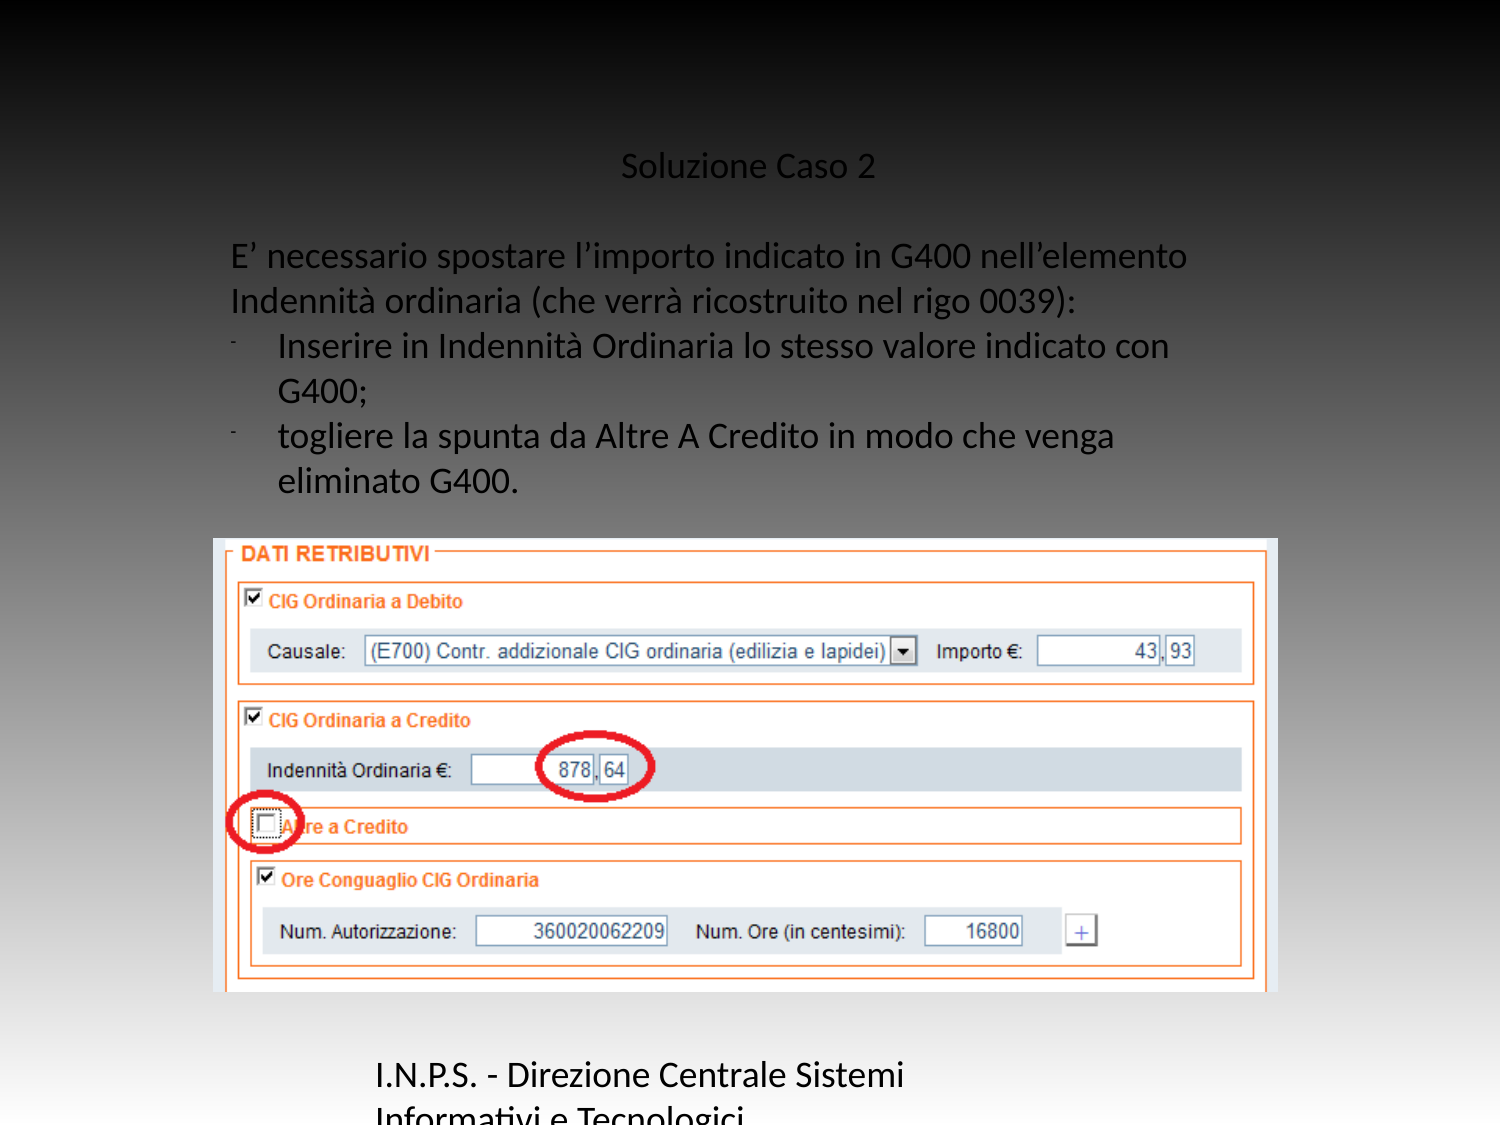

Soluzione Caso 2
E’ necessario spostare l’importo indicato in G400 nell’elemento Indennità ordinaria (che verrà ricostruito nel rigo 0039):
Inserire in Indennità Ordinaria lo stesso valore indicato con G400;
togliere la spunta da Altre A Credito in modo che venga eliminato G400.
I.N.P.S. - Direzione Centrale Sistemi Informativi e Tecnologici